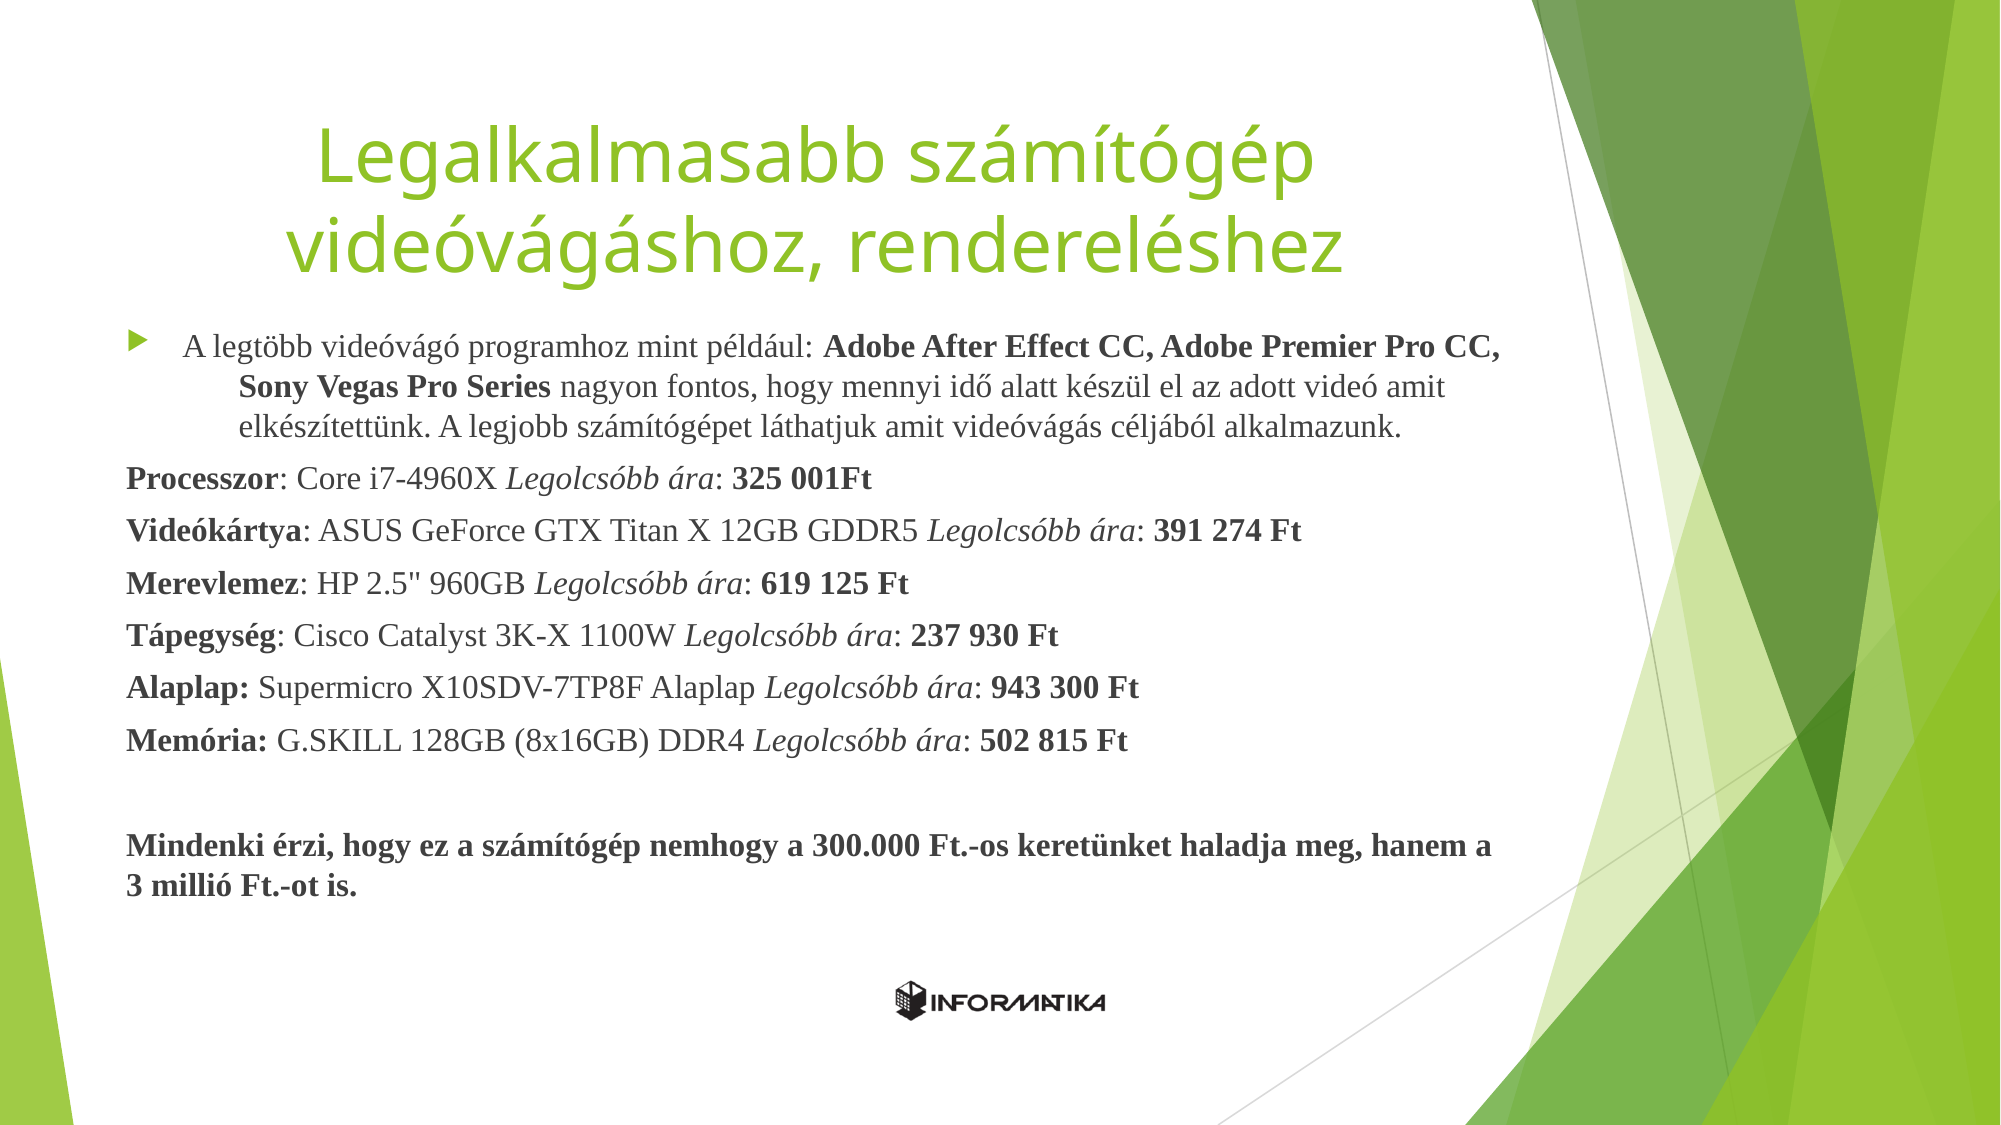

# Legalkalmasabb számítógép videóvágáshoz, rendereléshez
A legtöbb videóvágó programhoz mint például: Adobe After Effect CC, Adobe Premier Pro CC, Sony Vegas Pro Series nagyon fontos, hogy mennyi idő alatt készül el az adott videó amit elkészítettünk. A legjobb számítógépet láthatjuk amit videóvágás céljából alkalmazunk.
Processzor: Core i7-4960X Legolcsóbb ára: 325 001Ft
Videókártya: ASUS GeForce GTX Titan X 12GB GDDR5 Legolcsóbb ára: 391 274 Ft
Merevlemez: HP 2.5" 960GB Legolcsóbb ára: 619 125 Ft
Tápegység: Cisco Catalyst 3K-X 1100W Legolcsóbb ára: 237 930 Ft
Alaplap: Supermicro X10SDV-7TP8F Alaplap Legolcsóbb ára: 943 300 Ft
Memória: G.SKILL 128GB (8x16GB) DDR4 Legolcsóbb ára: 502 815 Ft
Mindenki érzi, hogy ez a számítógép nemhogy a 300.000 Ft.-os keretünket haladja meg, hanem a 3 millió Ft.-ot is.